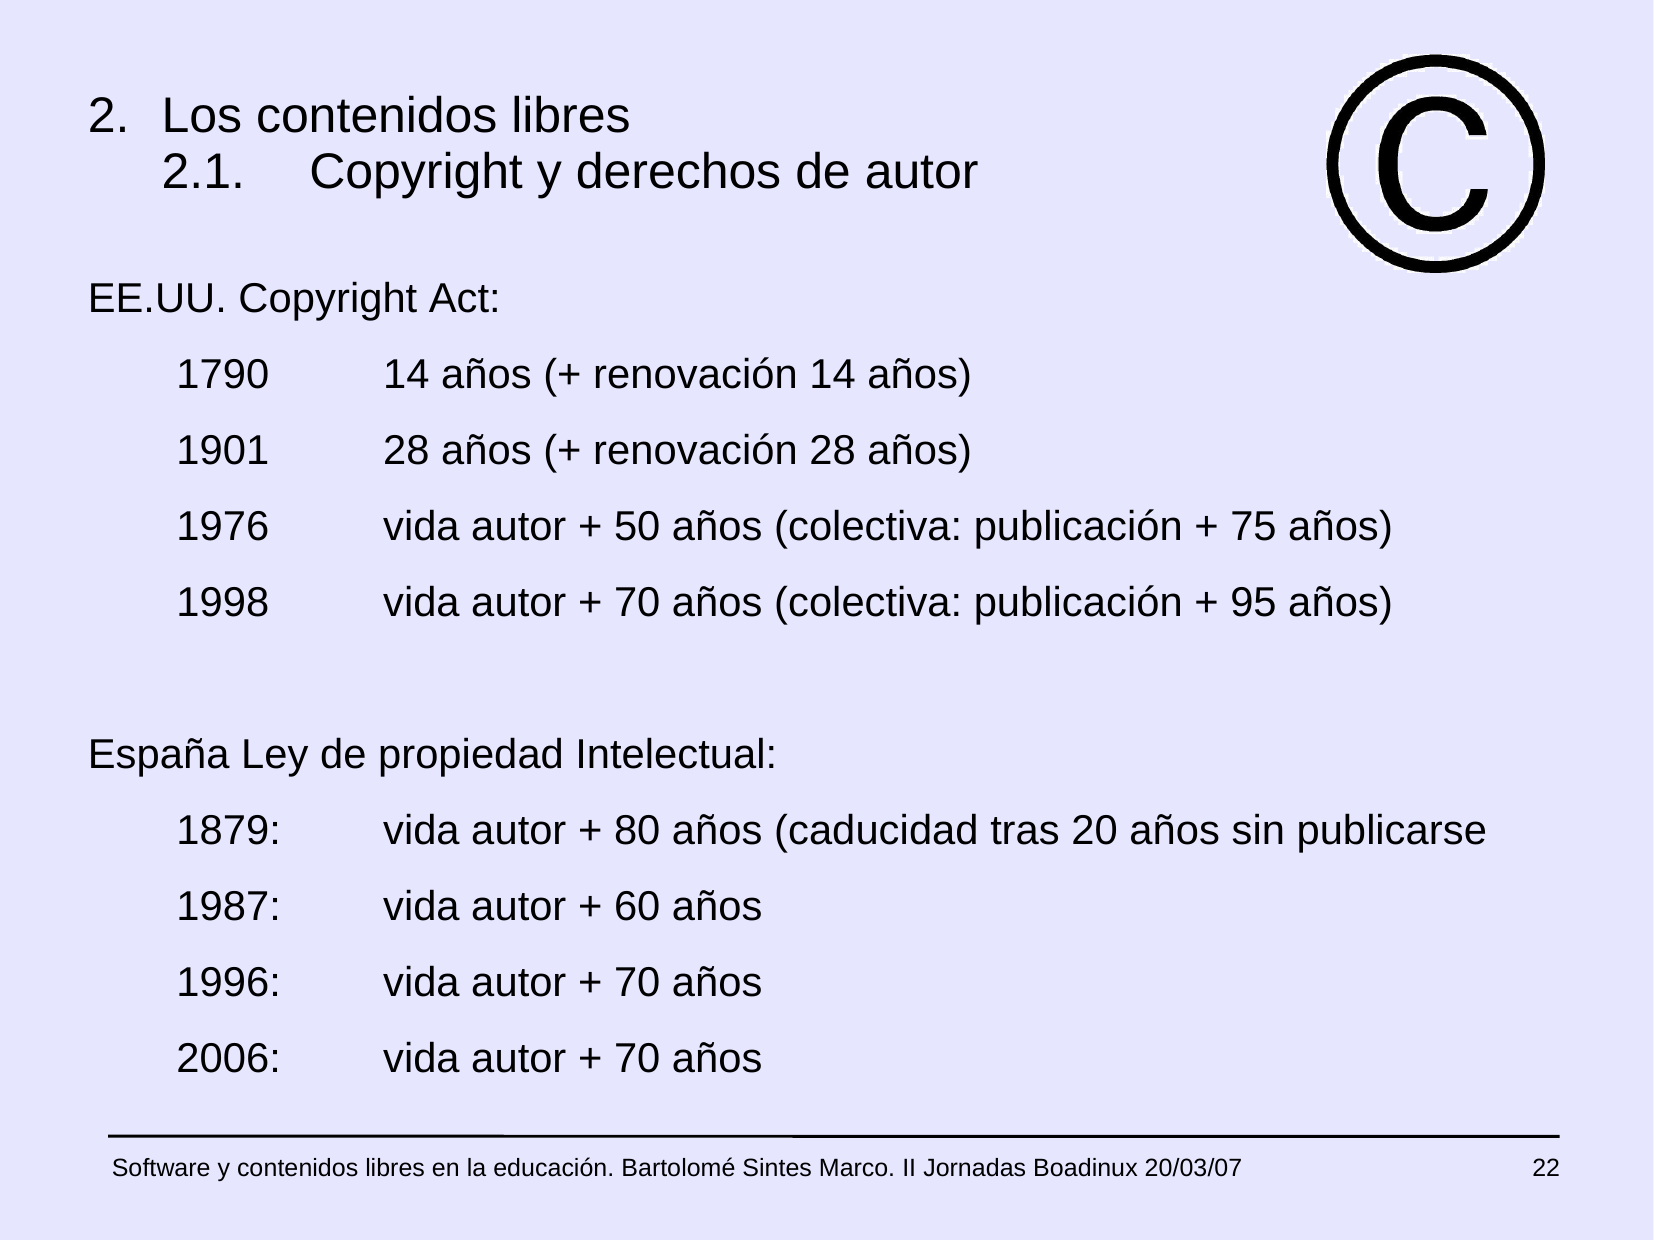

2.	Los contenidos libres
	2.1.	Copyright y derechos de autor
EE.UU. Copyright Act:
1790		14 años (+ renovación 14 años)
1901		28 años (+ renovación 28 años)
1976		vida autor + 50 años (colectiva: publicación + 75 años)
1998		vida autor + 70 años (colectiva: publicación + 95 años)
España Ley de propiedad Intelectual:
1879:		vida autor + 80 años (caducidad tras 20 años sin publicarse
1987:		vida autor + 60 años
1996:		vida autor + 70 años
2006:		vida autor + 70 años